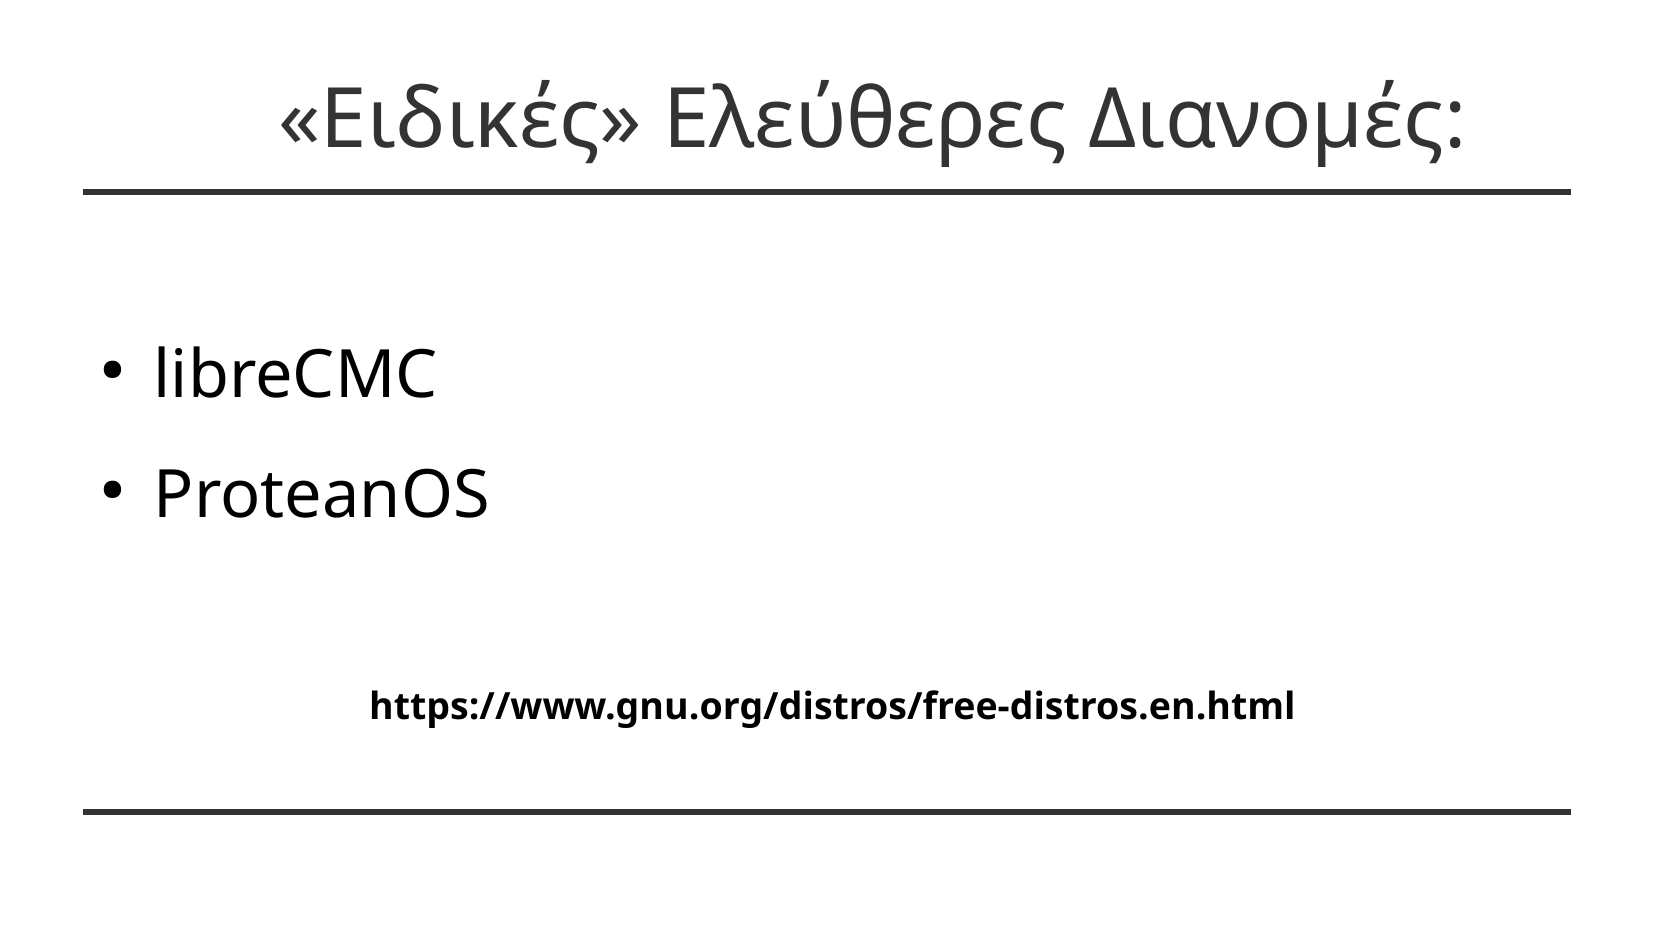

# «Ειδικές» Ελεύθερες Διανομές:
libreCMC
ProteanOS
https://www.gnu.org/distros/free-distros.en.html